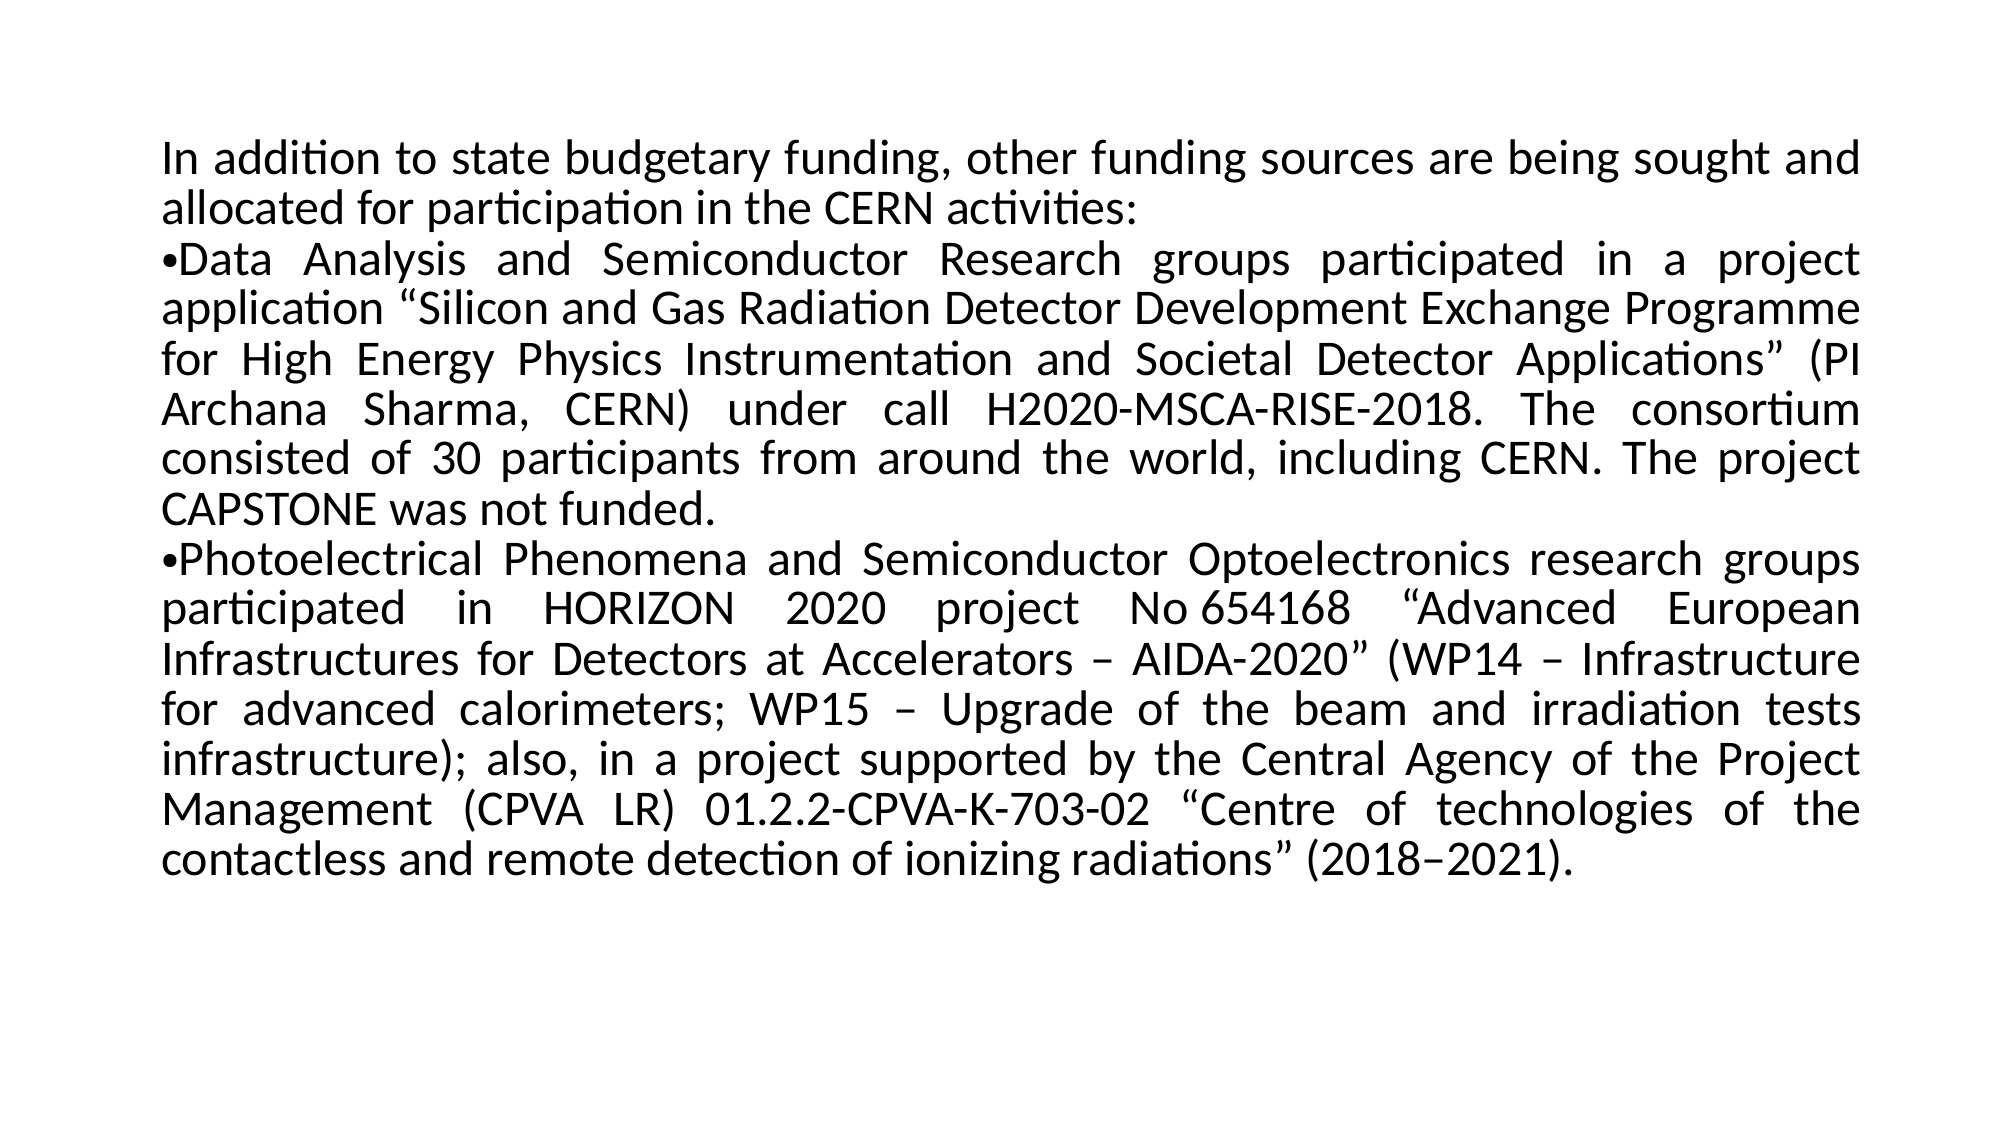

In addition to state budgetary funding, other funding sources are being sought and allocated for participation in the CERN activities:
Data Analysis and Semiconductor Research groups participated in a project application “Silicon and Gas Radiation Detector Development Exchange Programme for High Energy Physics Instrumentation and Societal Detector Applications” (PI Archana Sharma, CERN) under call H2020-MSCA-RISE-2018. The consortium consisted of 30 participants from around the world, including CERN. The project CAPSTONE was not funded.
Photoelectrical Phenomena and Semiconductor Optoelectronics research groups participated in HORIZON 2020 project No 654168 “Advanced European Infrastructures for Detectors at Accelerators – AIDA-2020” (WP14 – Infrastructure for advanced calorimeters; WP15 – Upgrade of the beam and irradiation tests infrastructure); also, in a project supported by the Central Agency of the Project Management (CPVA LR) 01.2.2-CPVA-K-703-02 “Centre of technologies of the contactless and remote detection of ionizing radiations” (2018–2021).